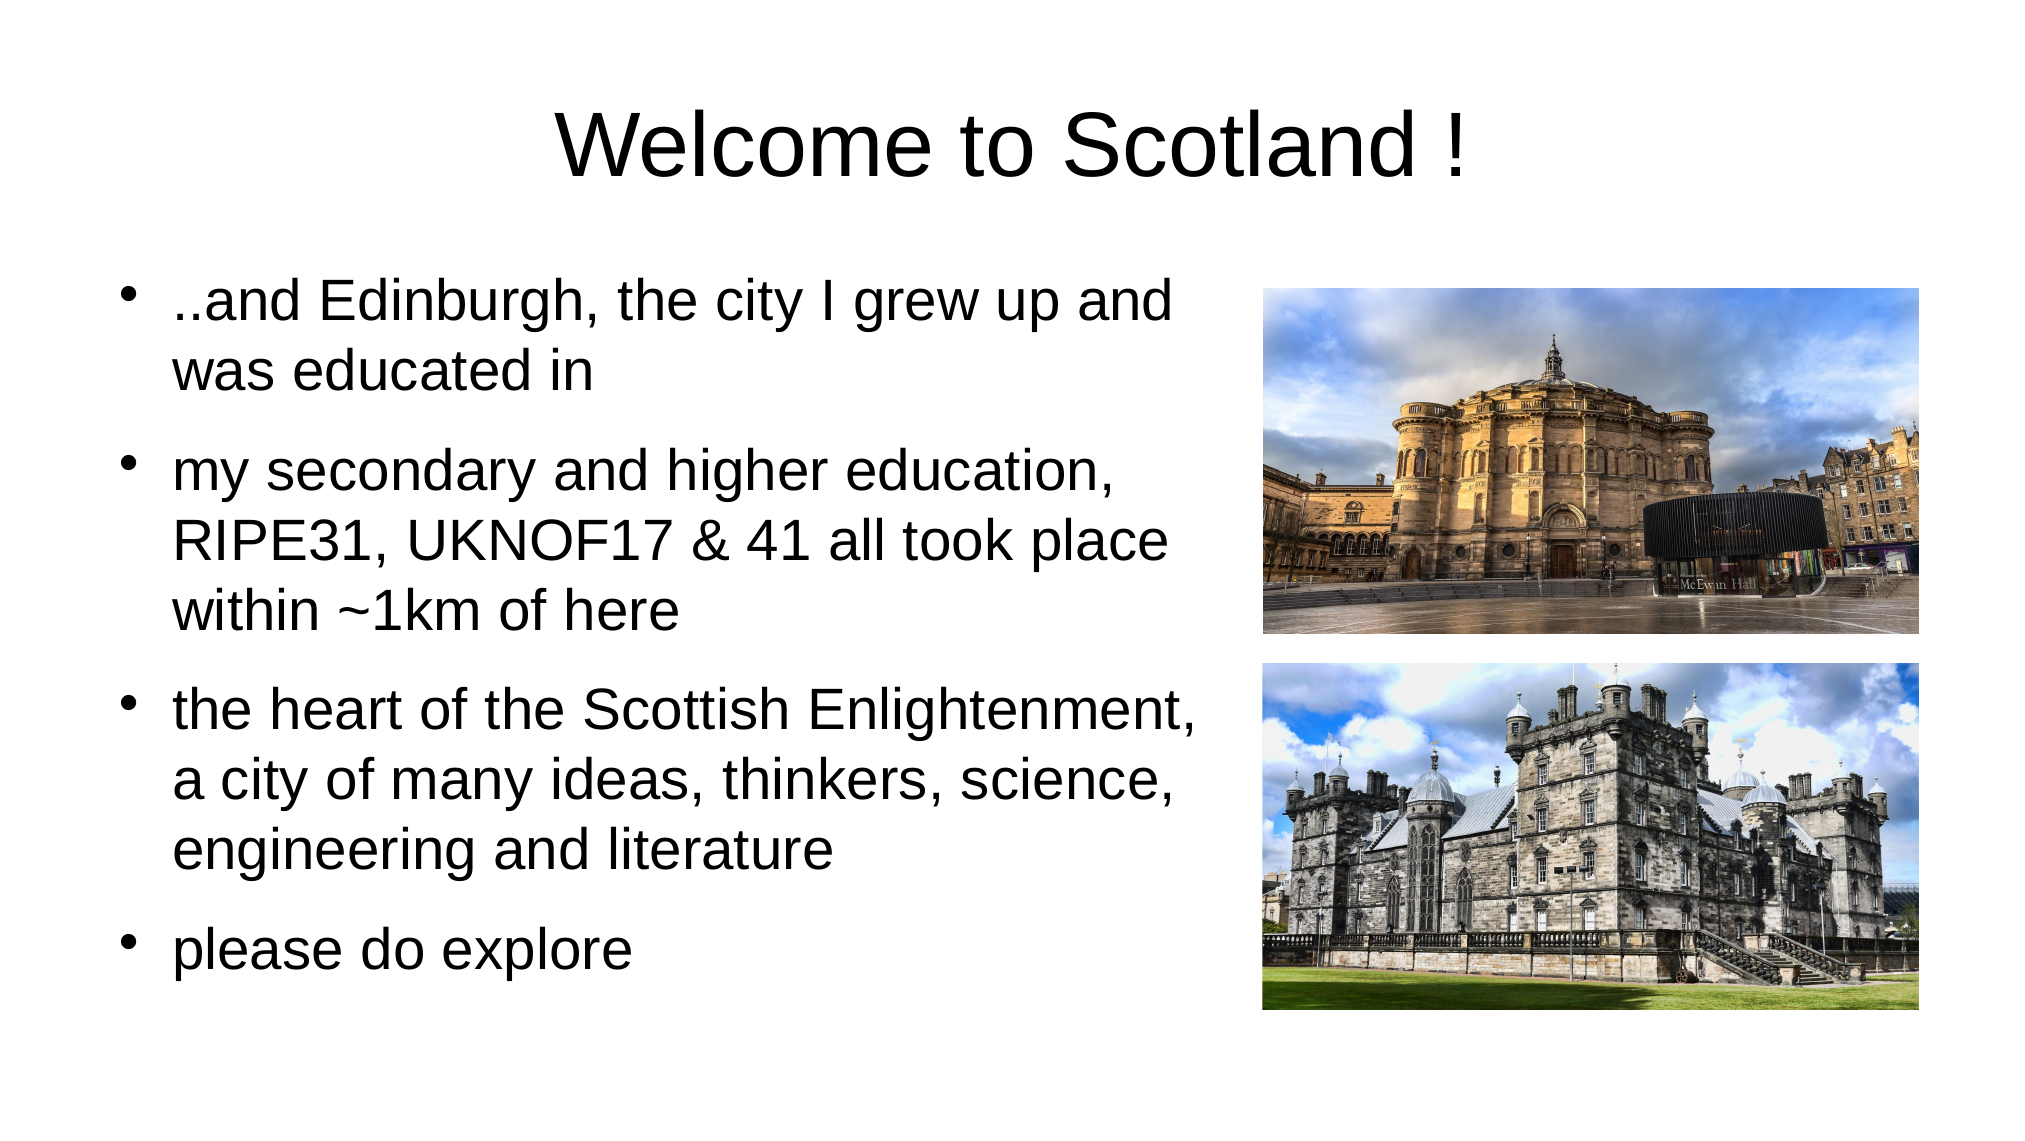

# Welcome to Scotland !
..and Edinburgh, the city I grew up and was educated in
my secondary and higher education, RIPE31, UKNOF17 & 41 all took place within ~1km of here
the heart of the Scottish Enlightenment, a city of many ideas, thinkers, science, engineering and literature
please do explore